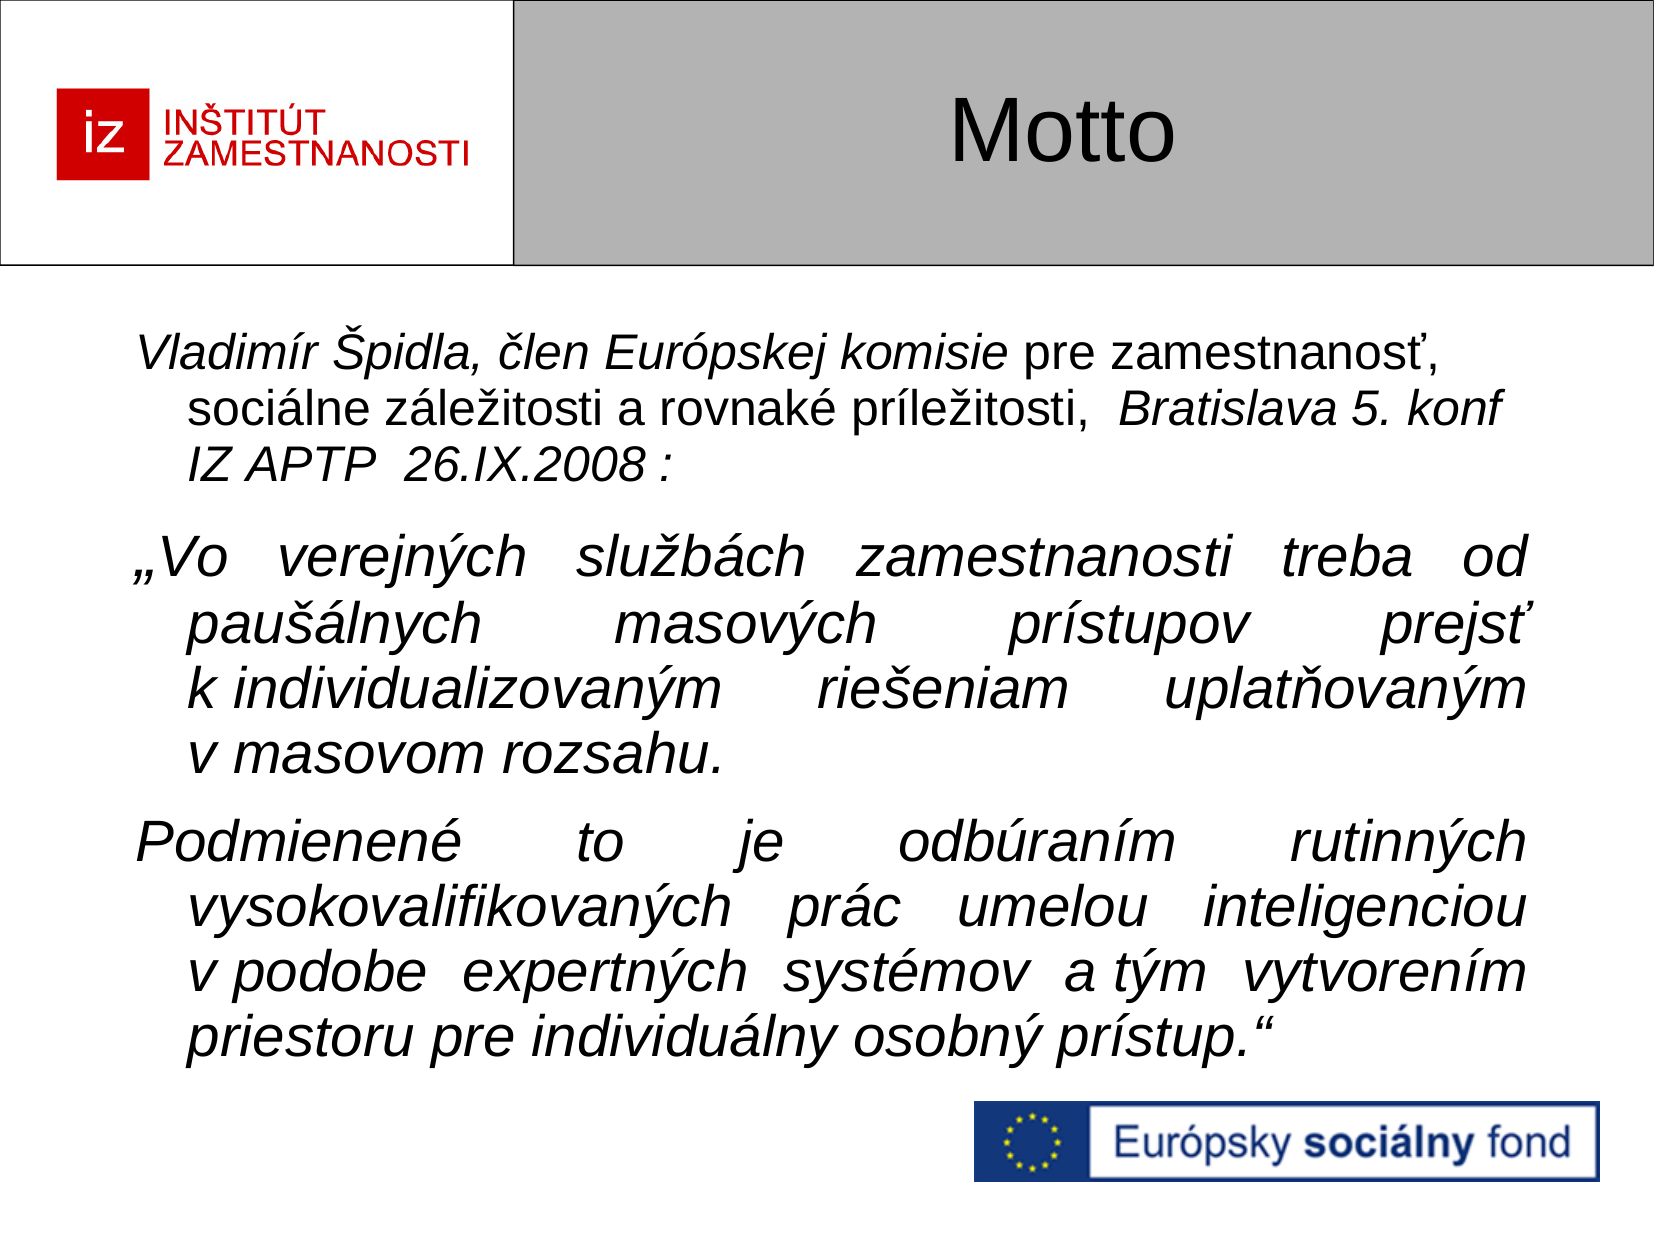

# Motto
Vladimír Špidla, člen Európskej komisie pre zamestnanosť, sociálne záležitosti a rovnaké príležitosti, Bratislava 5. konf IZ APTP 26.IX.2008 :
„Vo verejných službách zamestnanosti treba od paušálnych masových prístupov prejsť k individualizovaným riešeniam uplatňovaným v masovom rozsahu.
Podmienené to je odbúraním rutinných vysokovalifikovaných prác umelou inteligenciou v podobe expertných systémov a tým vytvorením priestoru pre individuálny osobný prístup.“